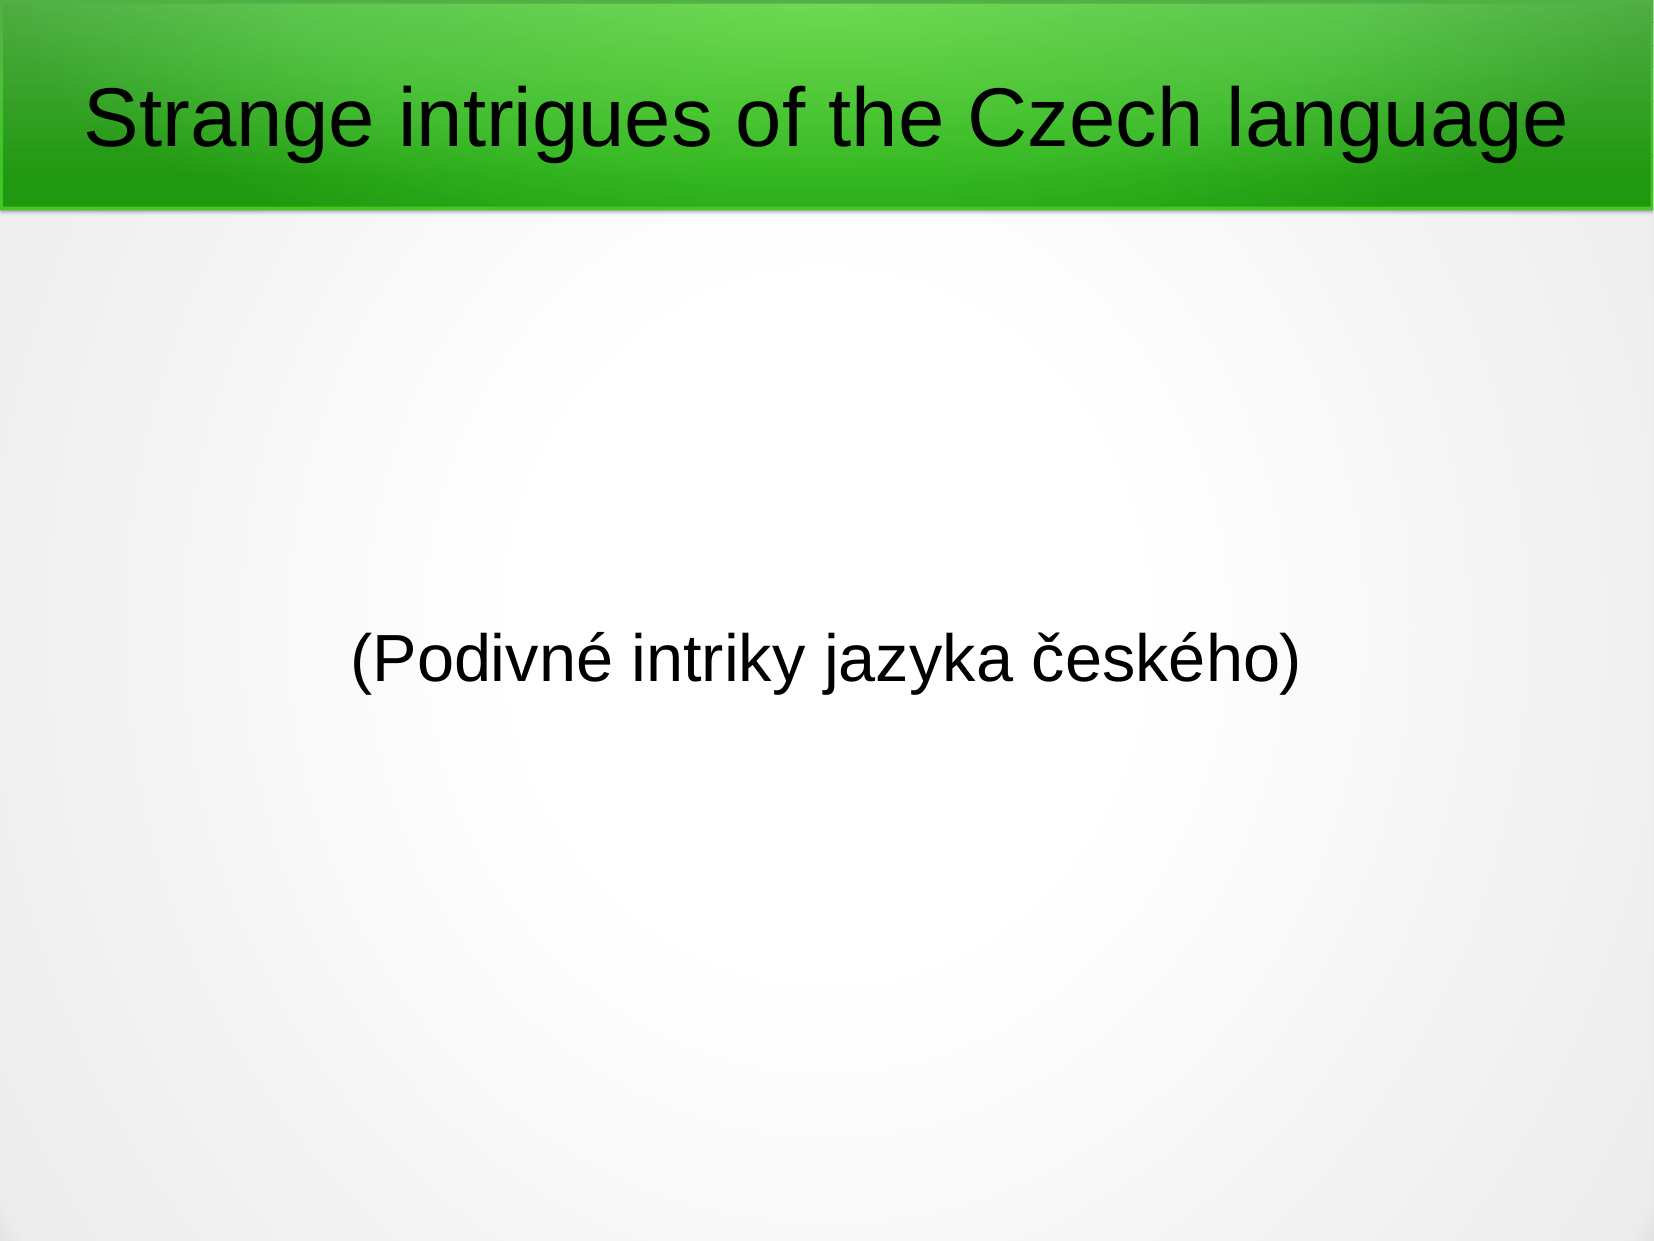

# Strange intrigues of the Czech language
(Podivné intriky jazyka českého)